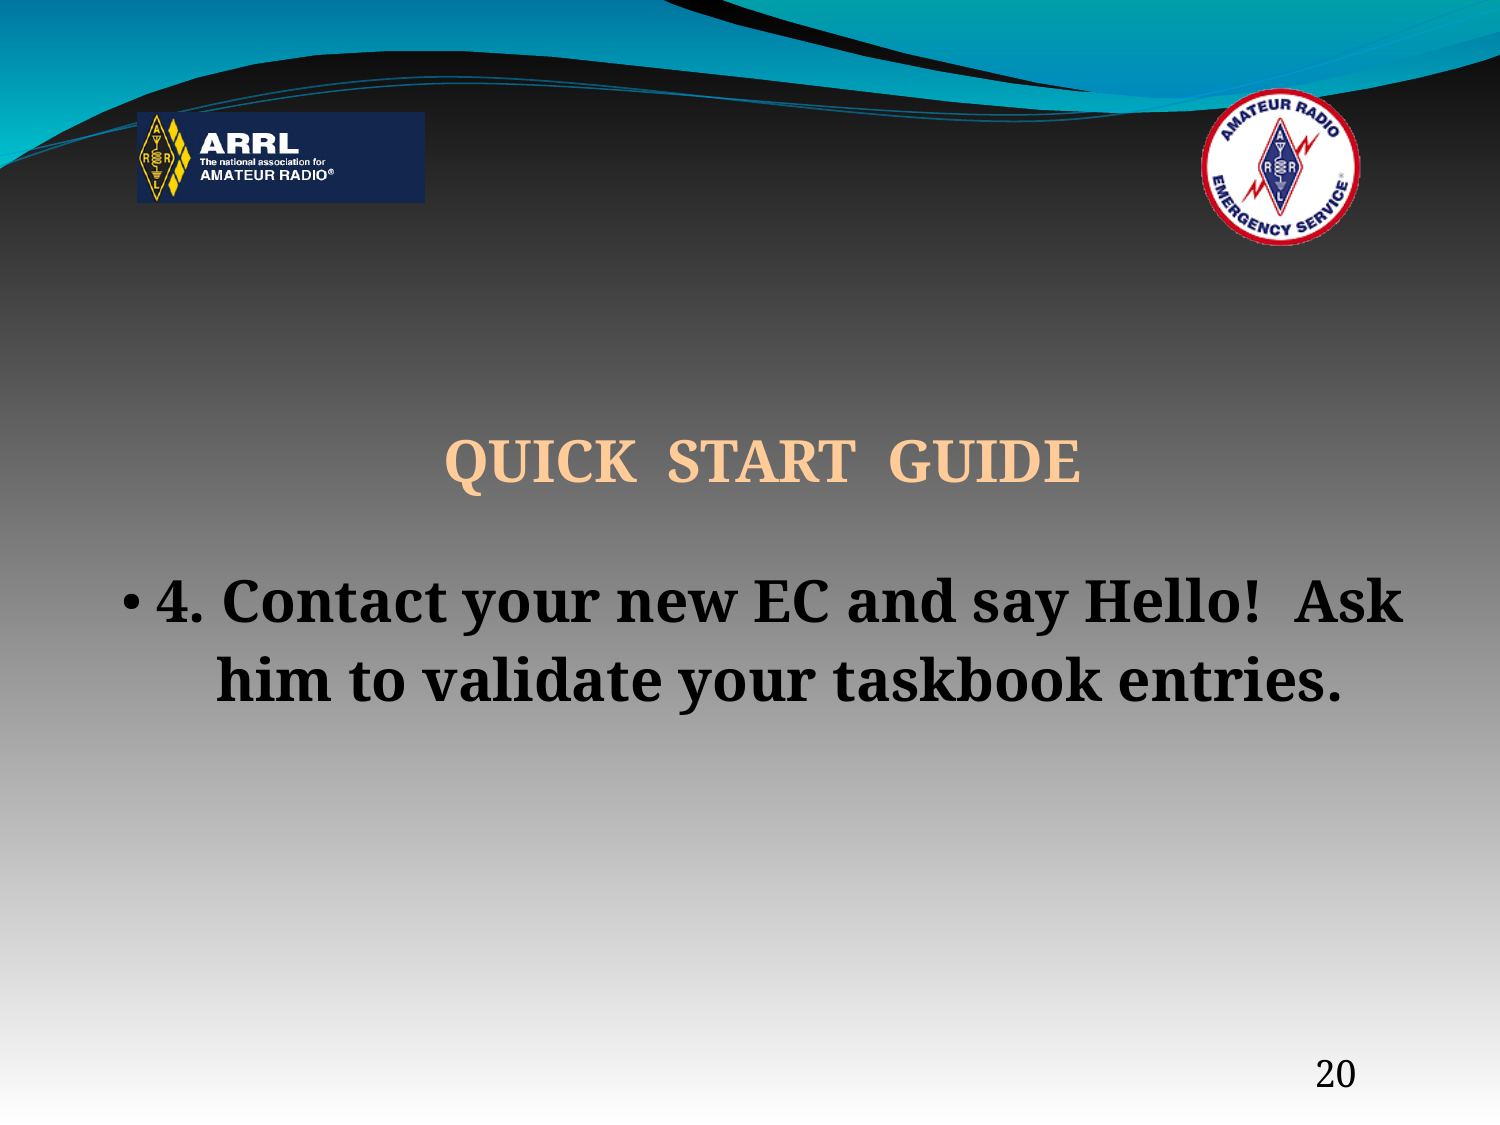

#
QUICK START GUIDE
4. Contact your new EC and say Hello! Ask him to validate your taskbook entries.